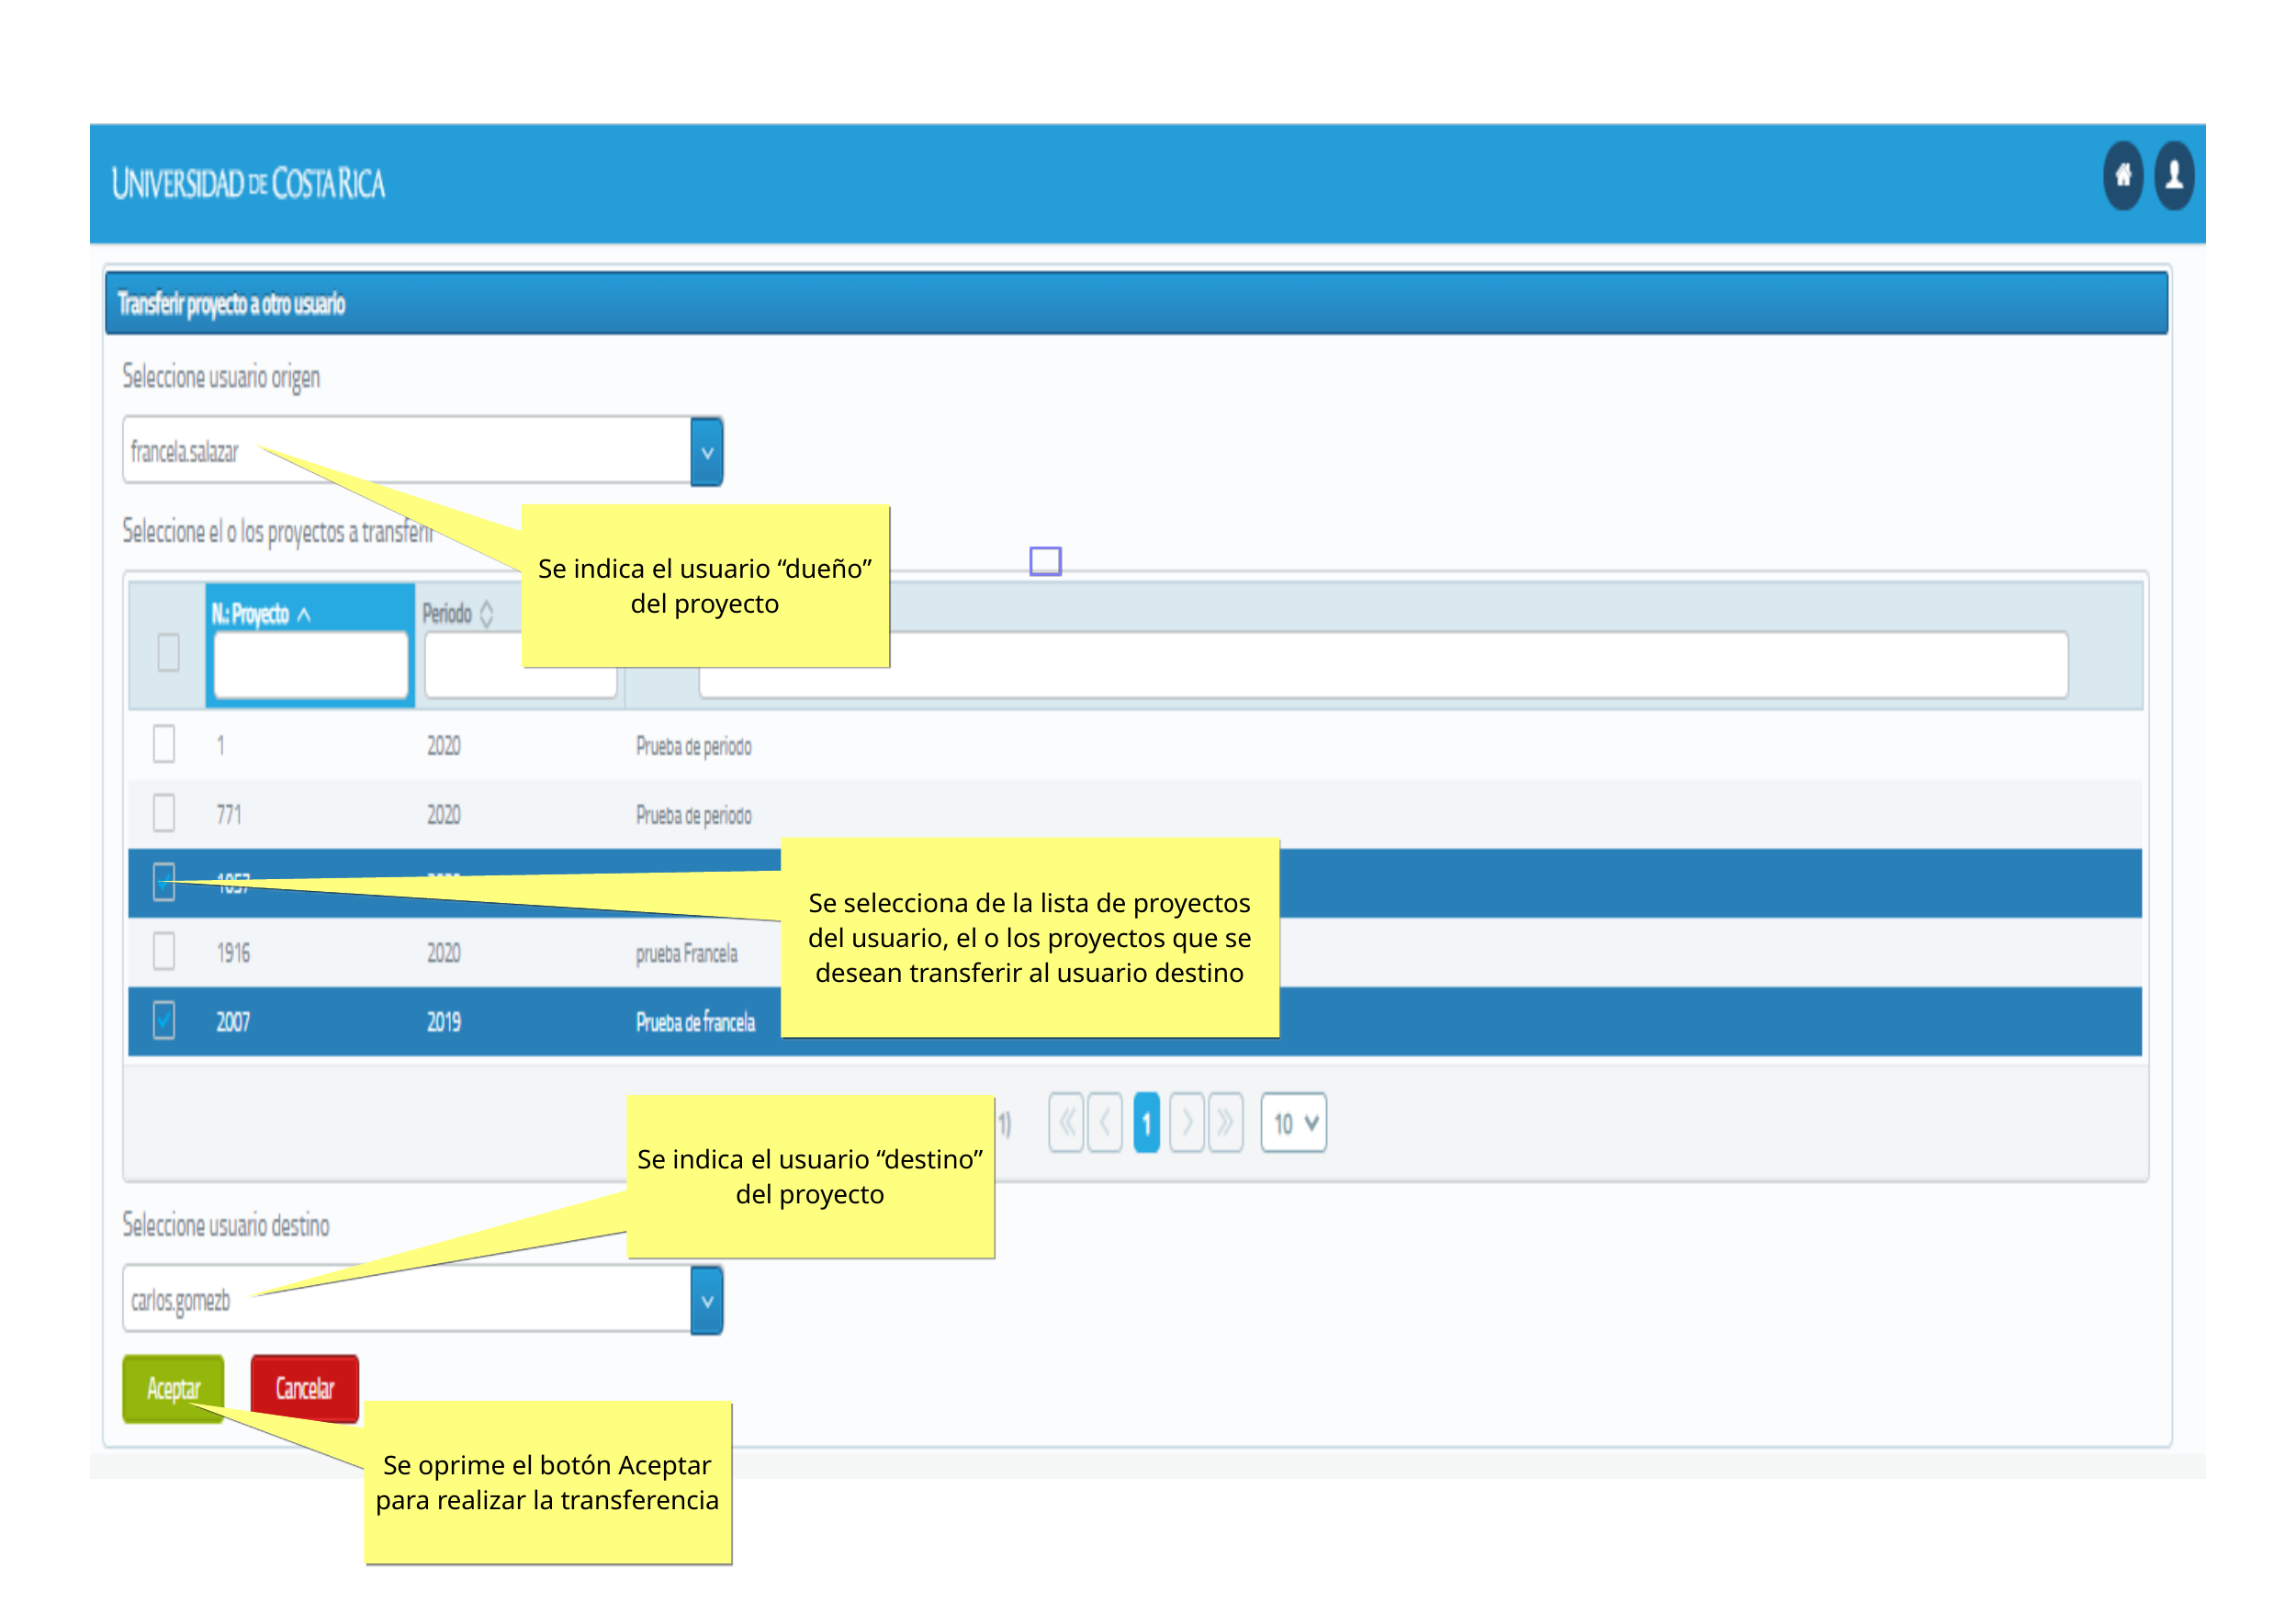

Se indica el usuario “dueño” del proyecto
Se selecciona de la lista de proyectos del usuario, el o los proyectos que se desean transferir al usuario destino
Se indica el usuario “destino” del proyecto
Se oprime el botón Aceptar para realizar la transferencia